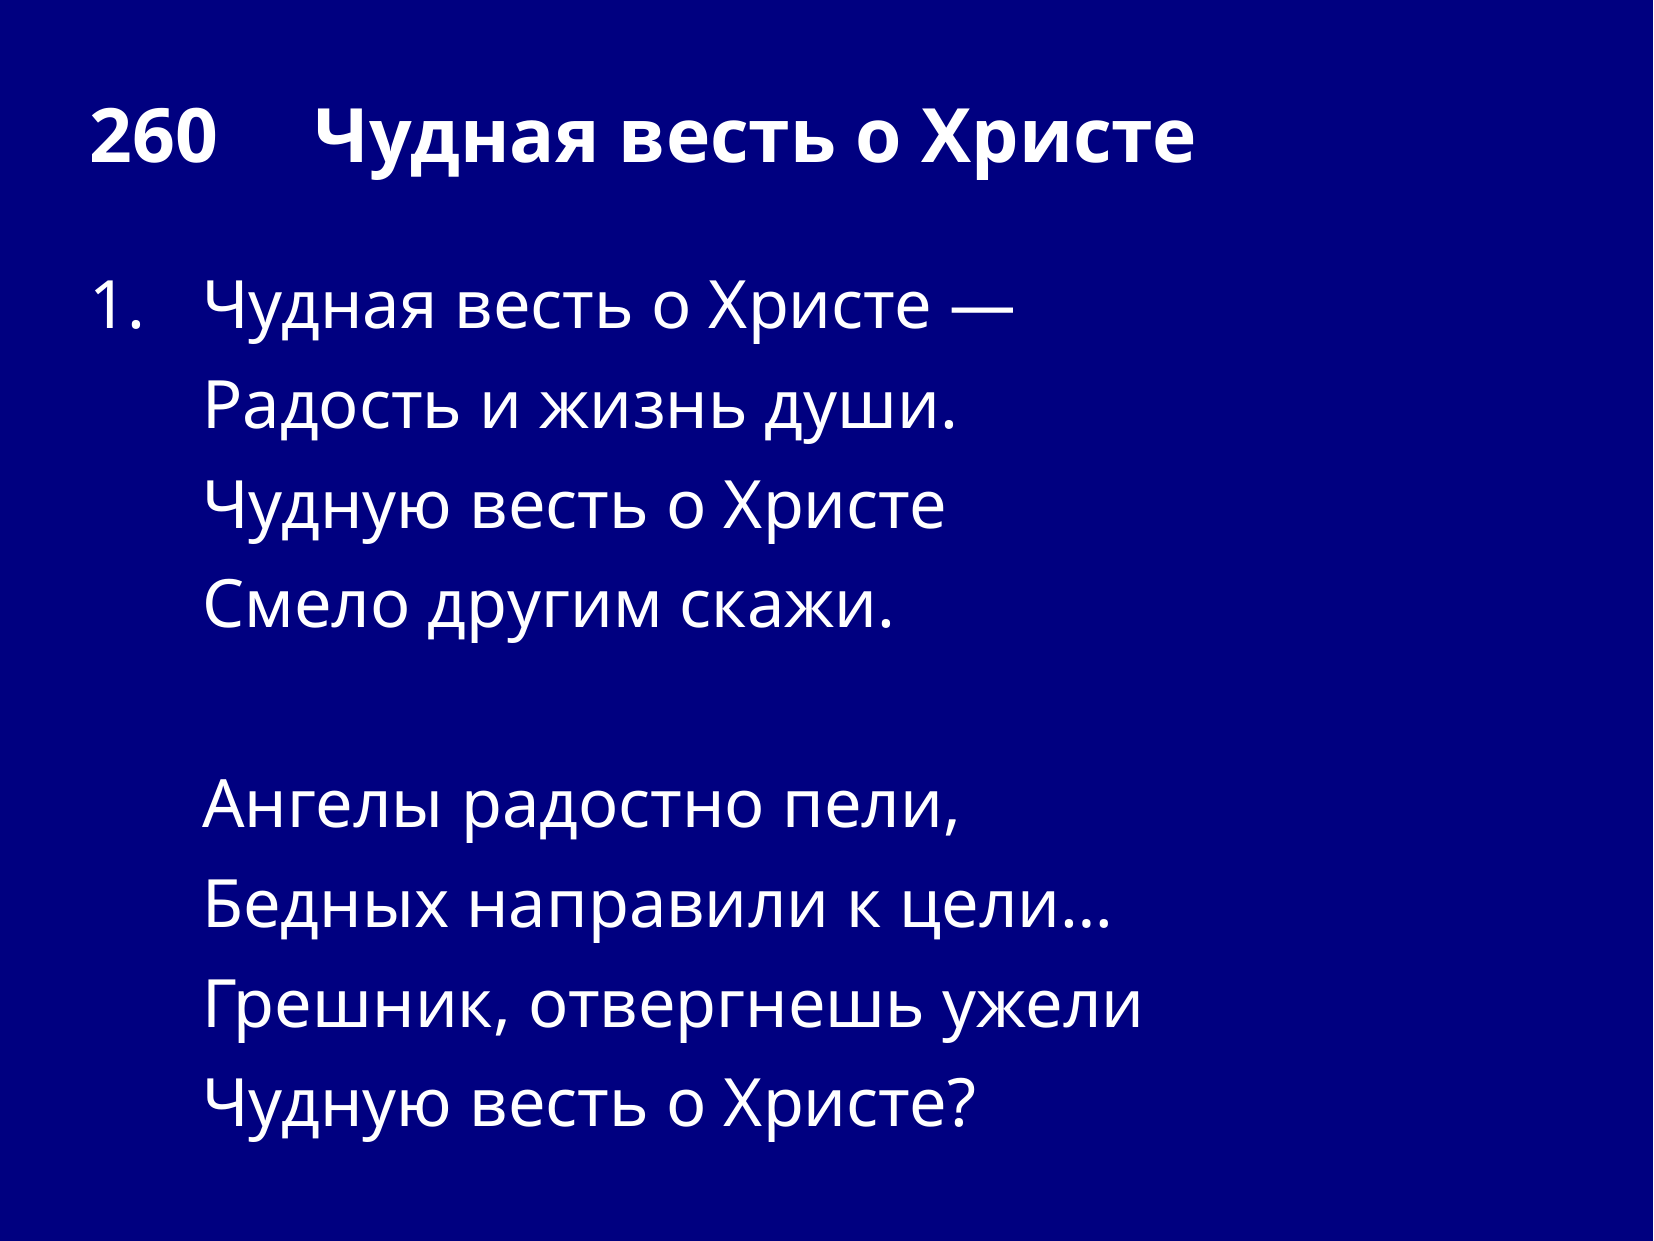

260	Чудная весть о Христе
1.	Чудная весть о Христе —
	Радость и жизнь души.
	Чудную весть о Христе
	Смело другим скажи.
	Ангелы радостно пели,
	Бедных направили к цели…
	Грешник, отвергнешь ужели
	Чудную весть о Христе?